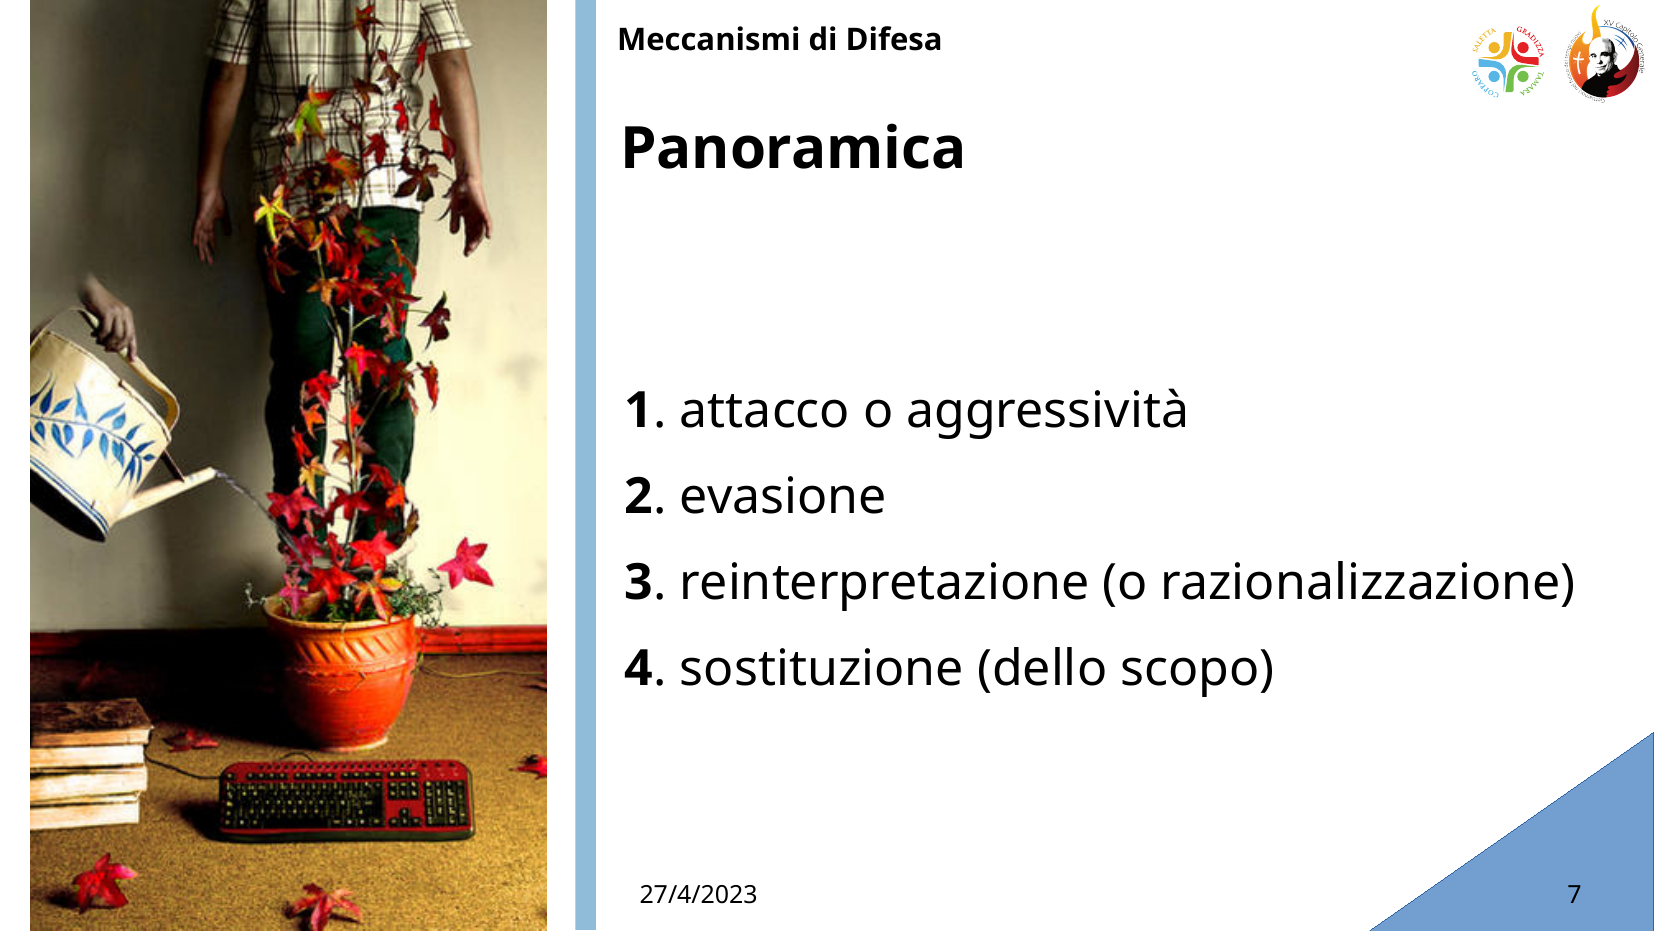

Meccanismi di Difesa
Panoramica
# 1. attacco o aggressività
2. evasione
3. reinterpretazione (o razionalizzazione)
4. sostituzione (dello scopo)